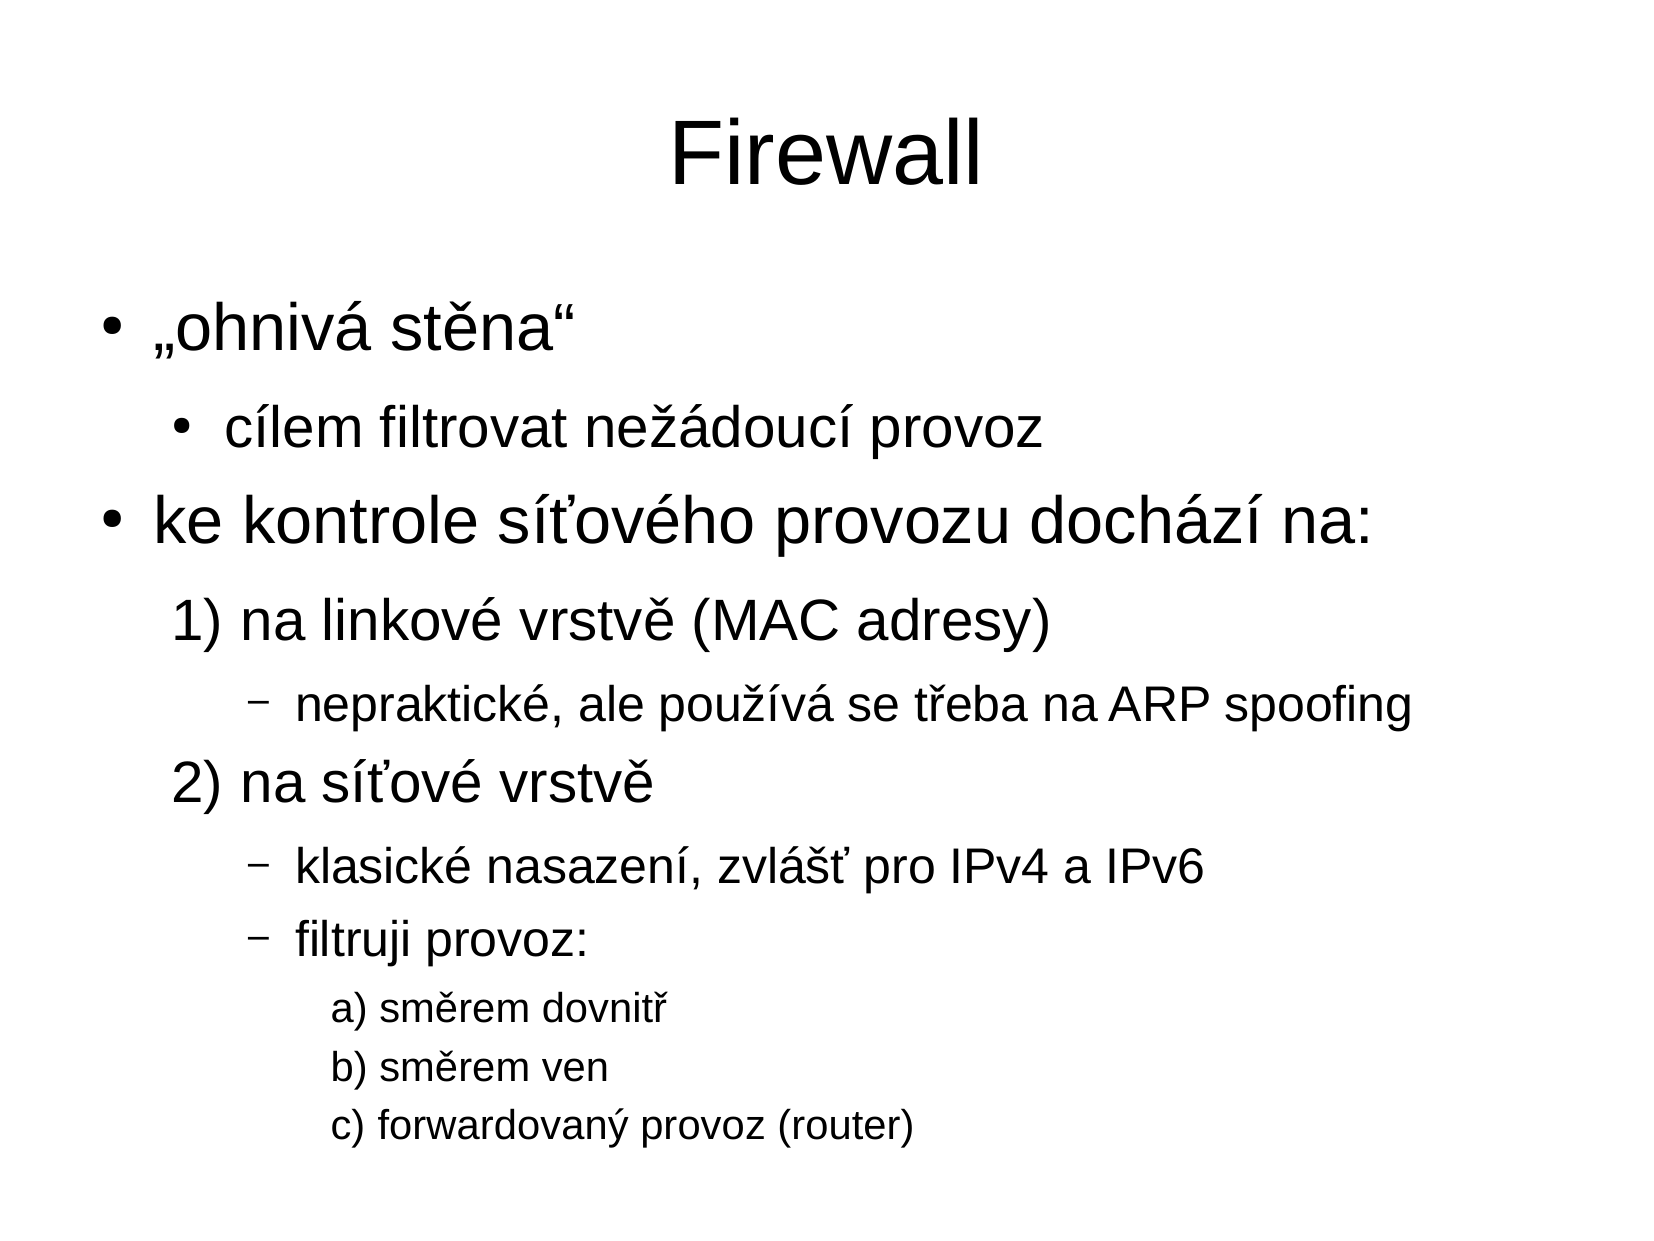

# Firewall
„ohnivá stěna“
cílem filtrovat nežádoucí provoz
ke kontrole síťového provozu dochází na:
 na linkové vrstvě (MAC adresy)
nepraktické, ale používá se třeba na ARP spoofing
 na síťové vrstvě
klasické nasazení, zvlášť pro IPv4 a IPv6
filtruji provoz:
 směrem dovnitř
 směrem ven
 forwardovaný provoz (router)